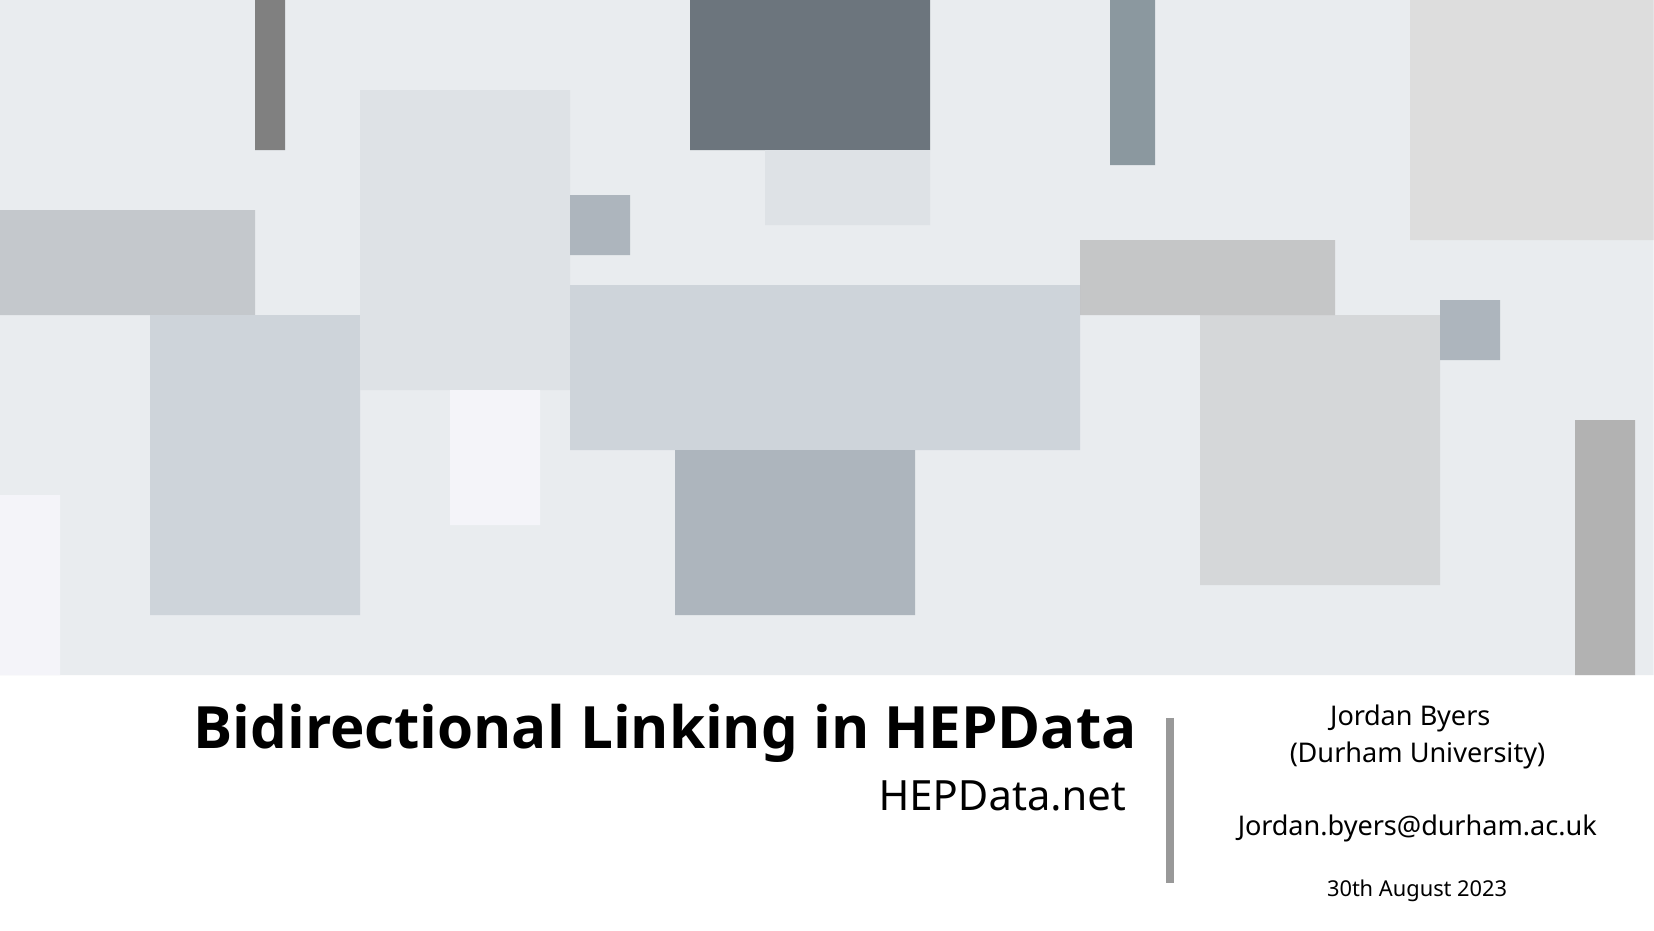

Bidirectional Linking in HEPData
HEPData.net
Jordan Byers
(Durham University)
Jordan.byers@durham.ac.uk
30th August 2023